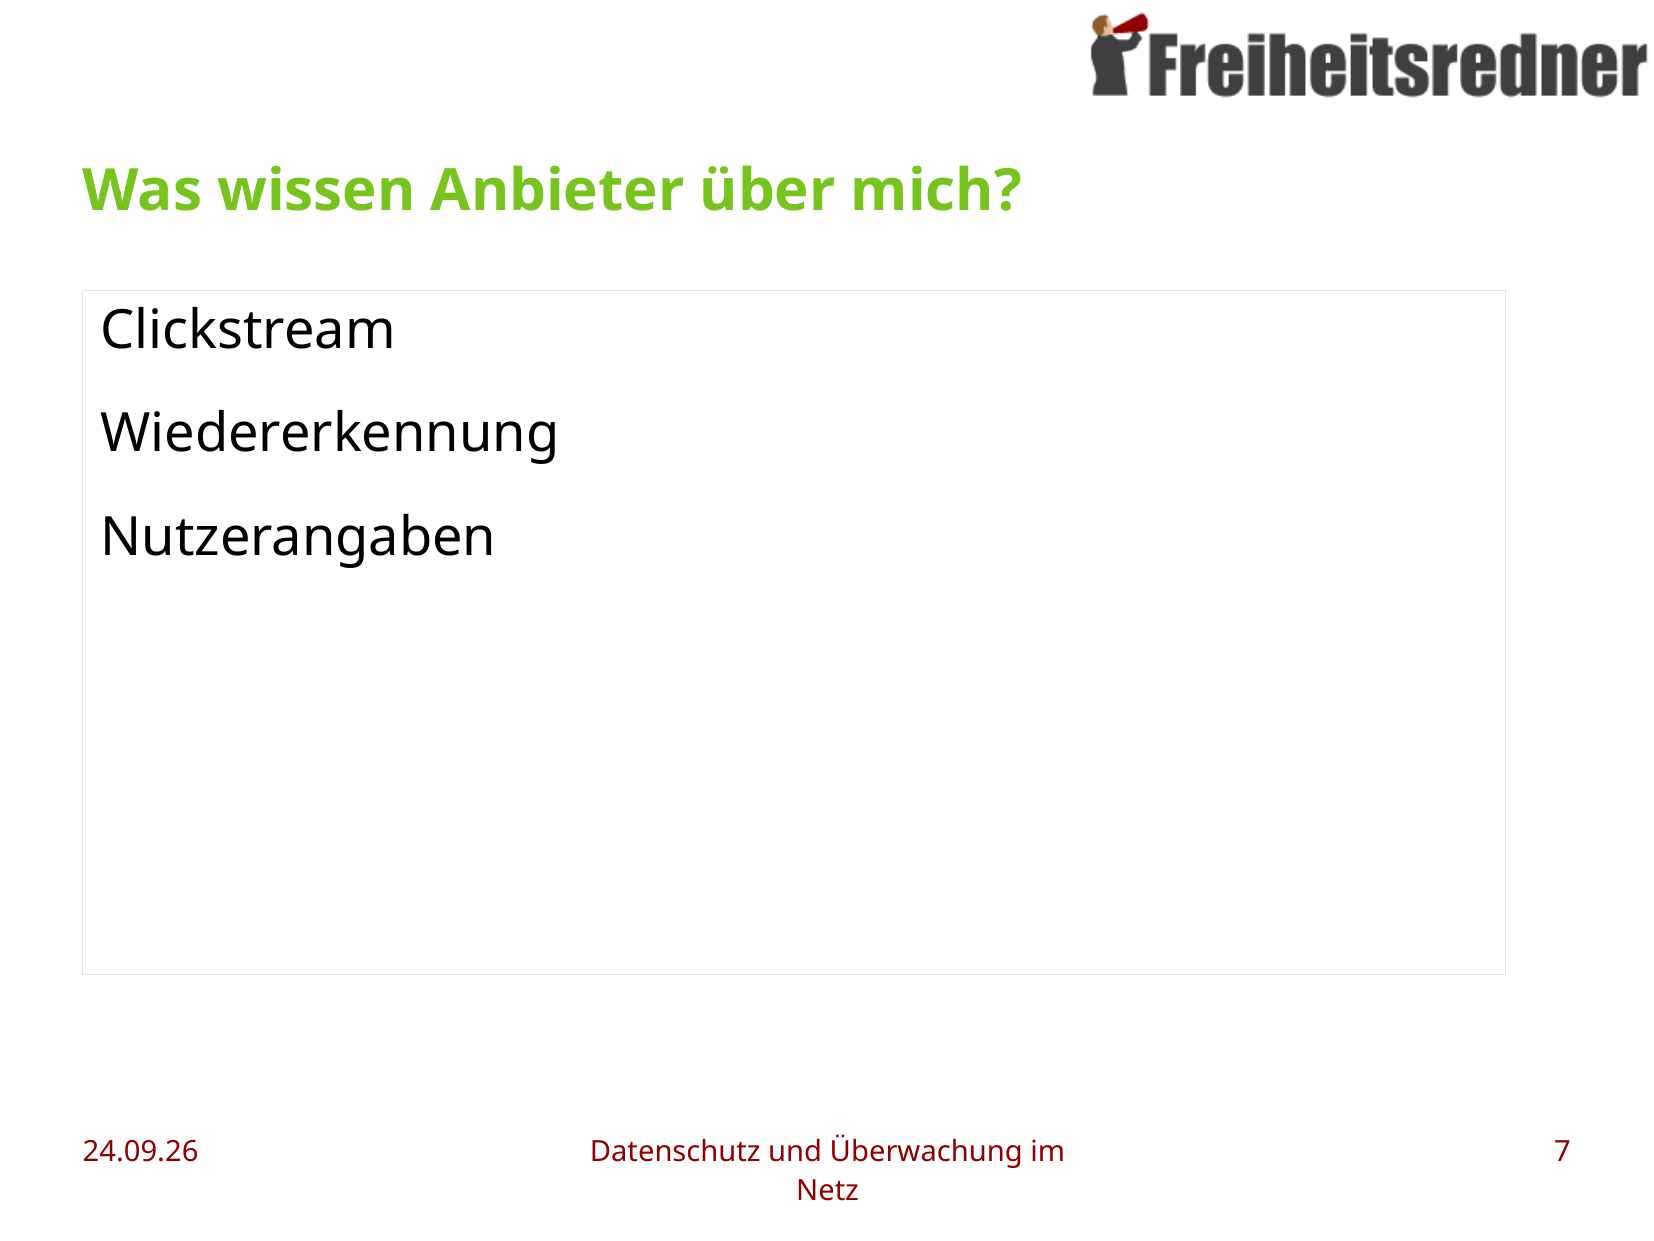

# Was wissen Anbieter über mich?
Clickstream
Wiedererkennung
Nutzerangaben
Überwachungsmaßnahmen
7